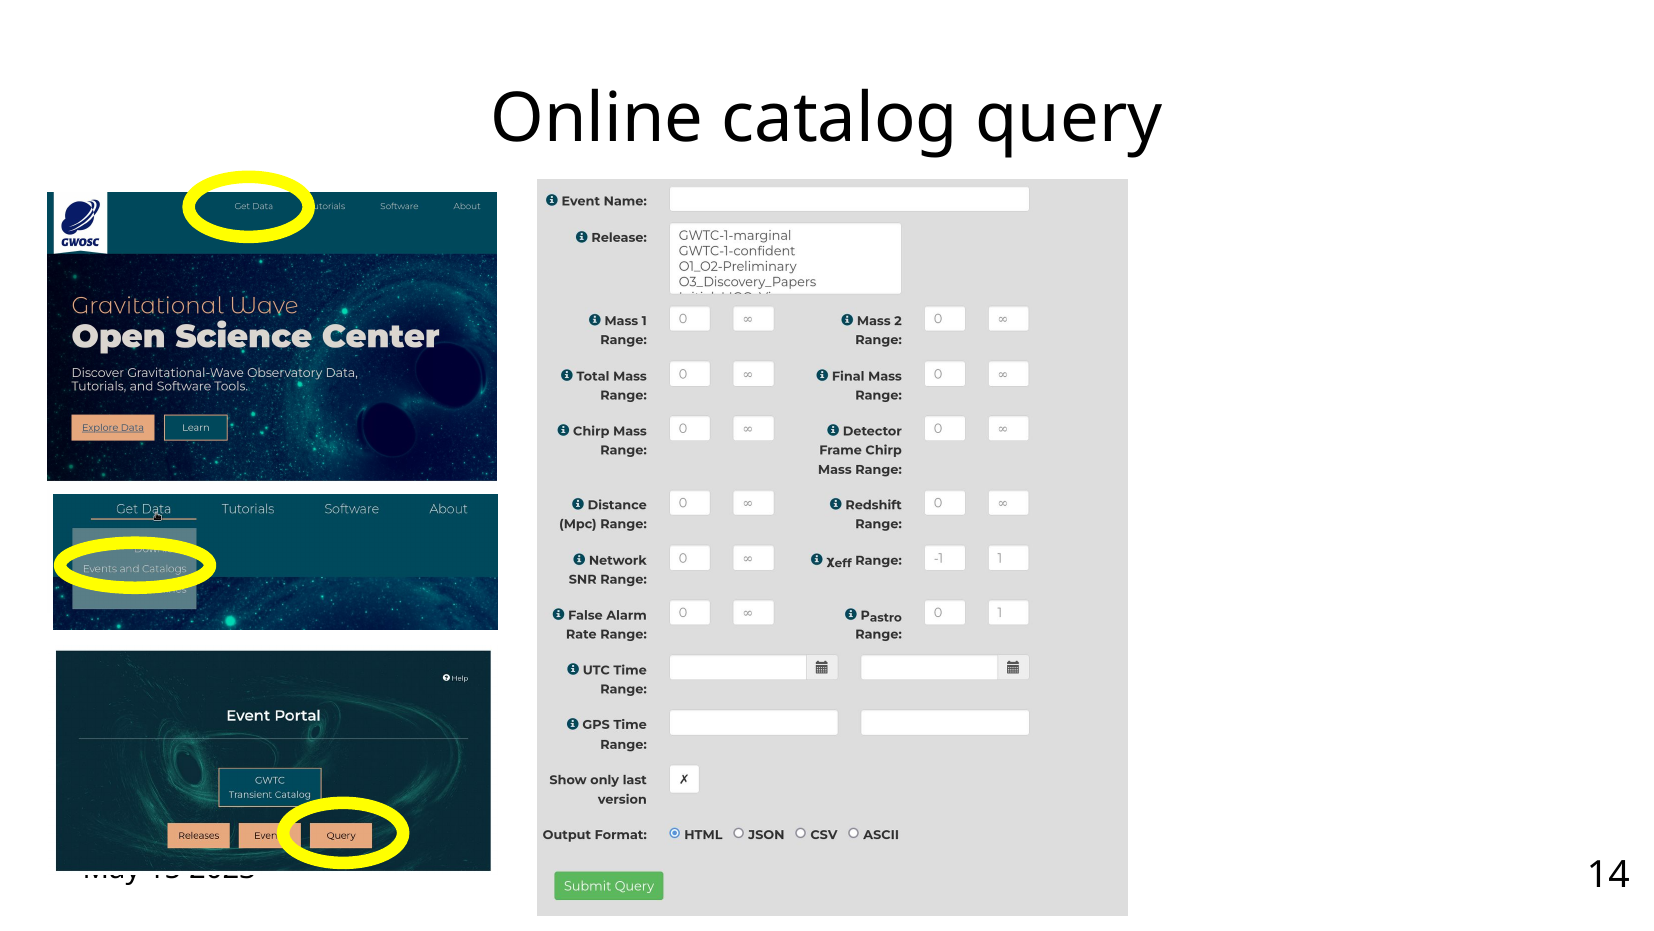

# Online catalog query
May 15 2023
GW open data workshop #6
14